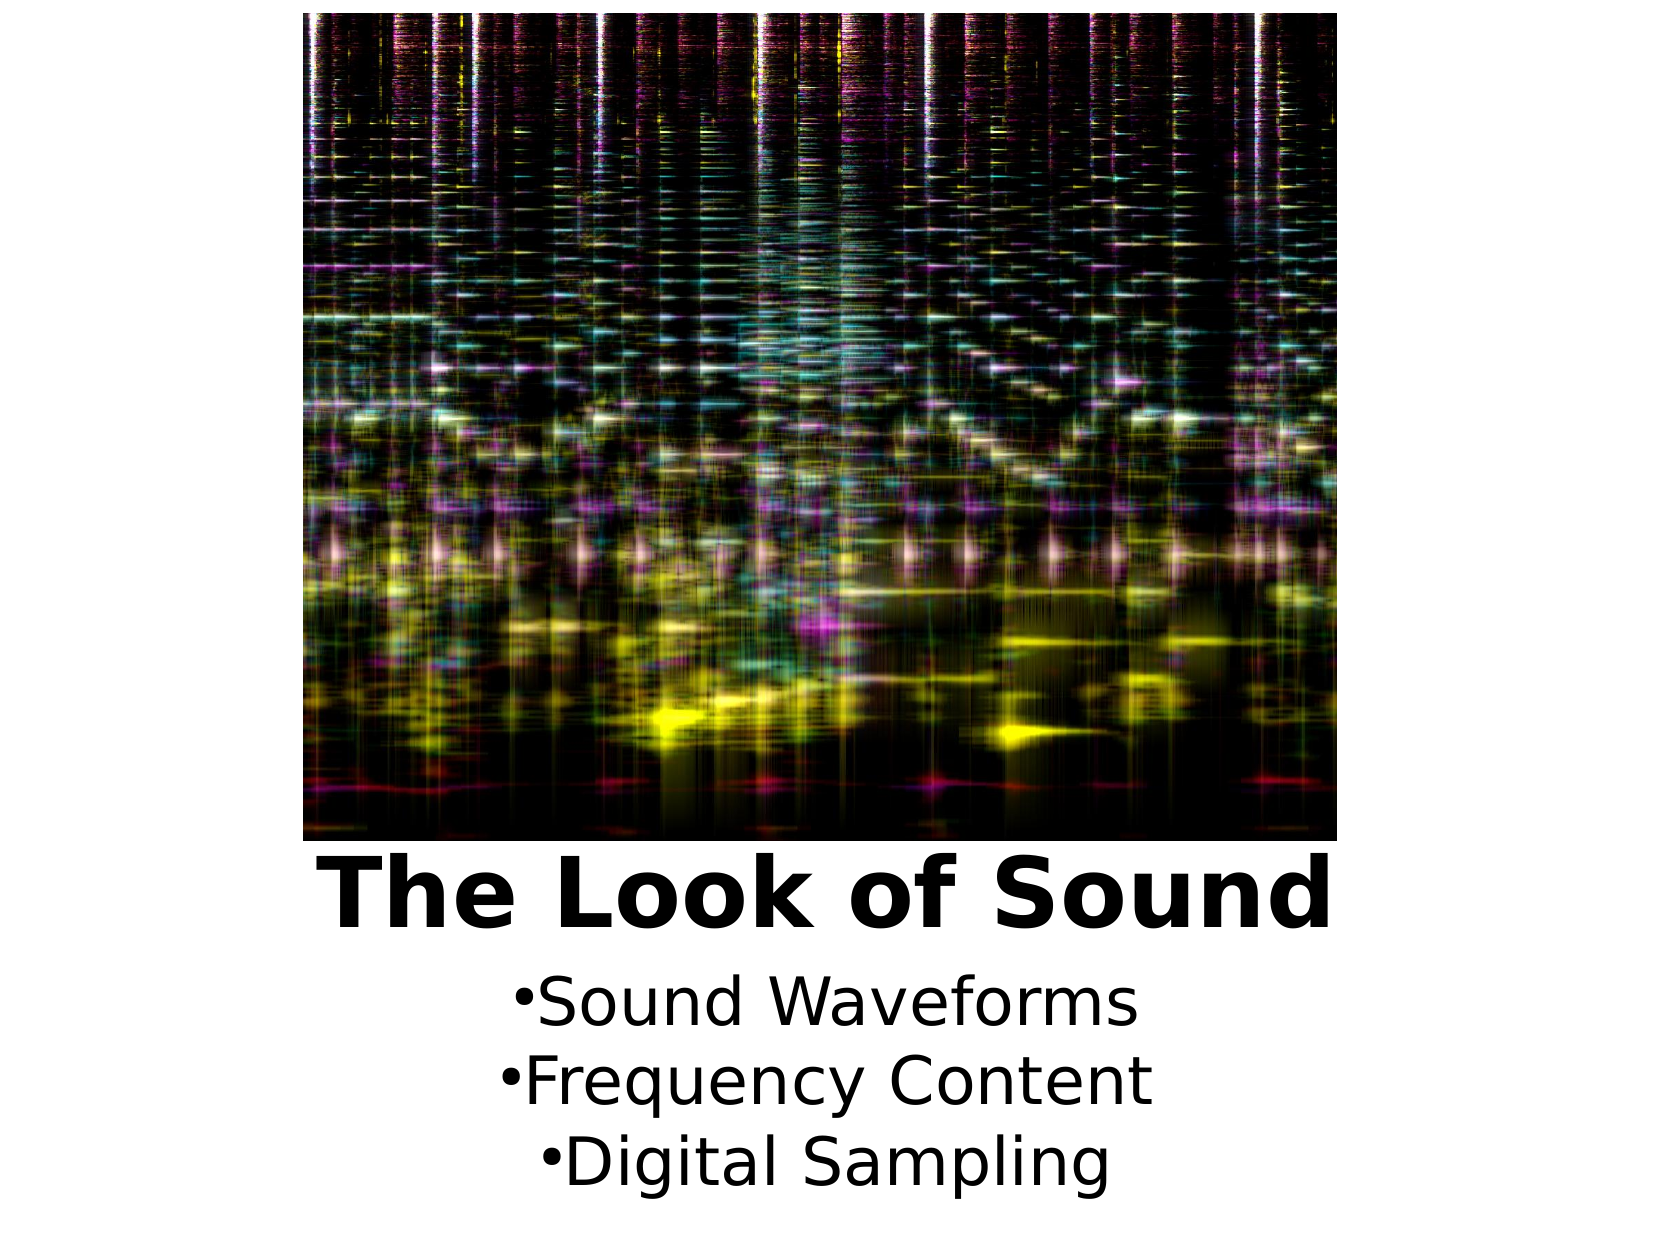

# The Look of Sound
Sound Waveforms
Frequency Content
Digital Sampling